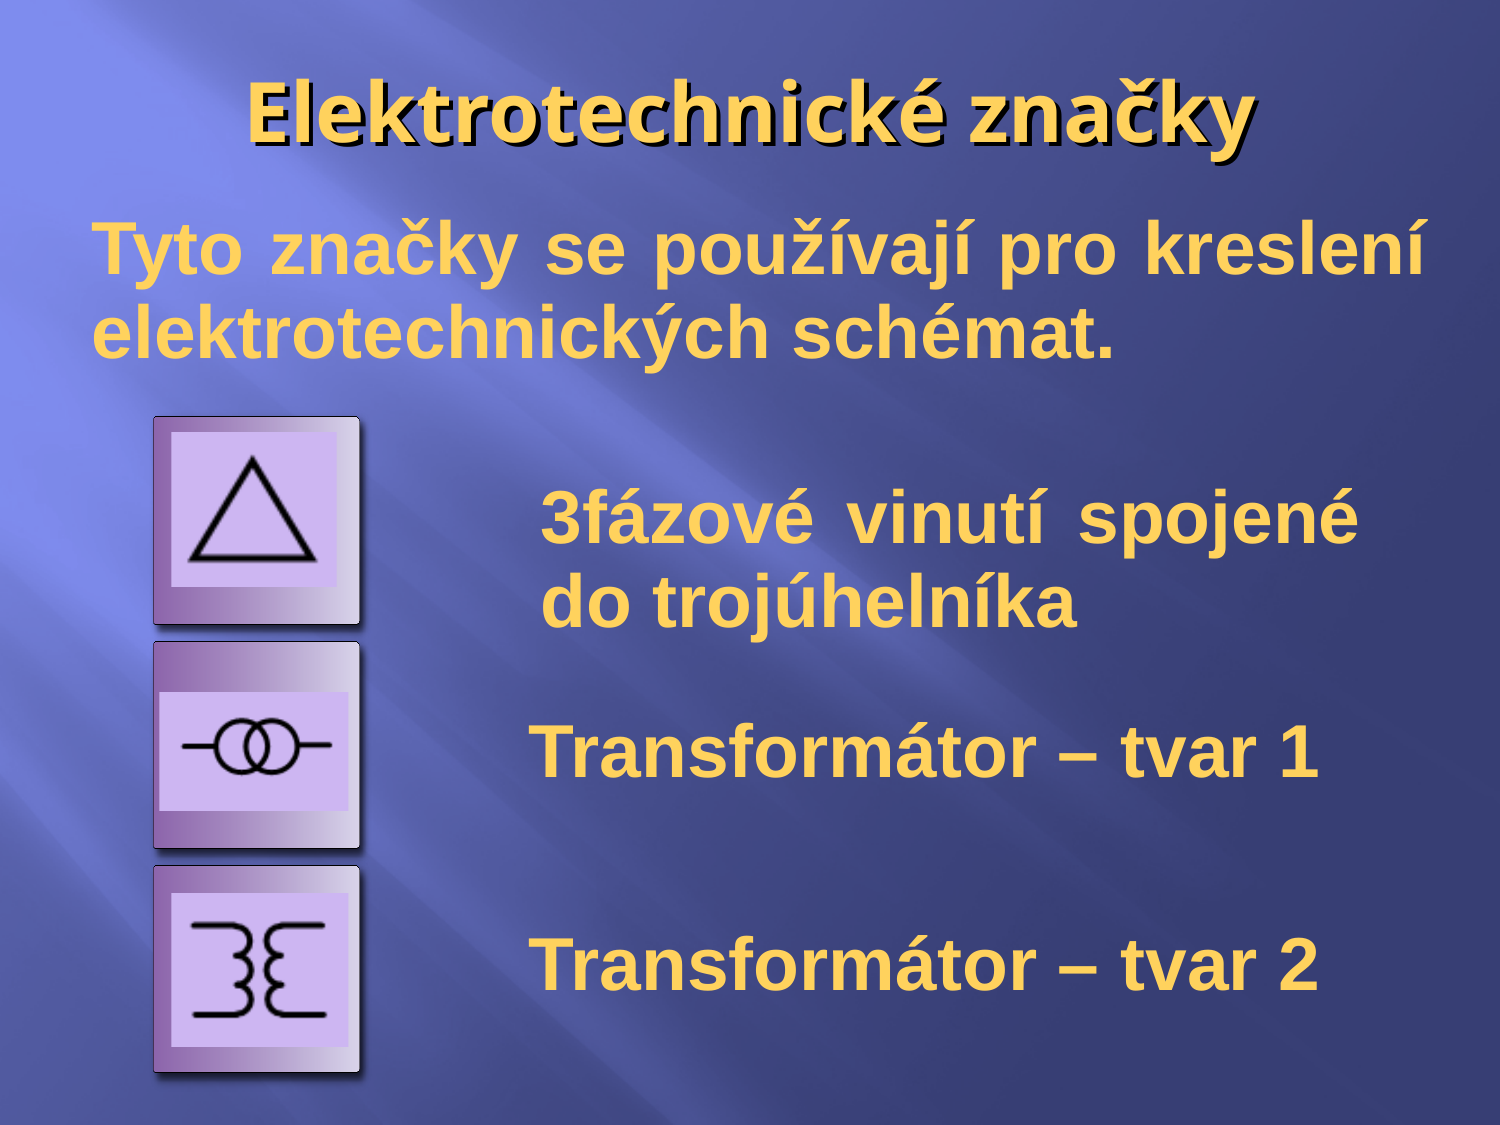

# Elektrotechnické značky
Tyto značky se používají pro kreslení elektrotechnických schémat.
3fázové vinutí spojené do trojúhelníka
Transformátor – tvar 1
Transformátor – tvar 2